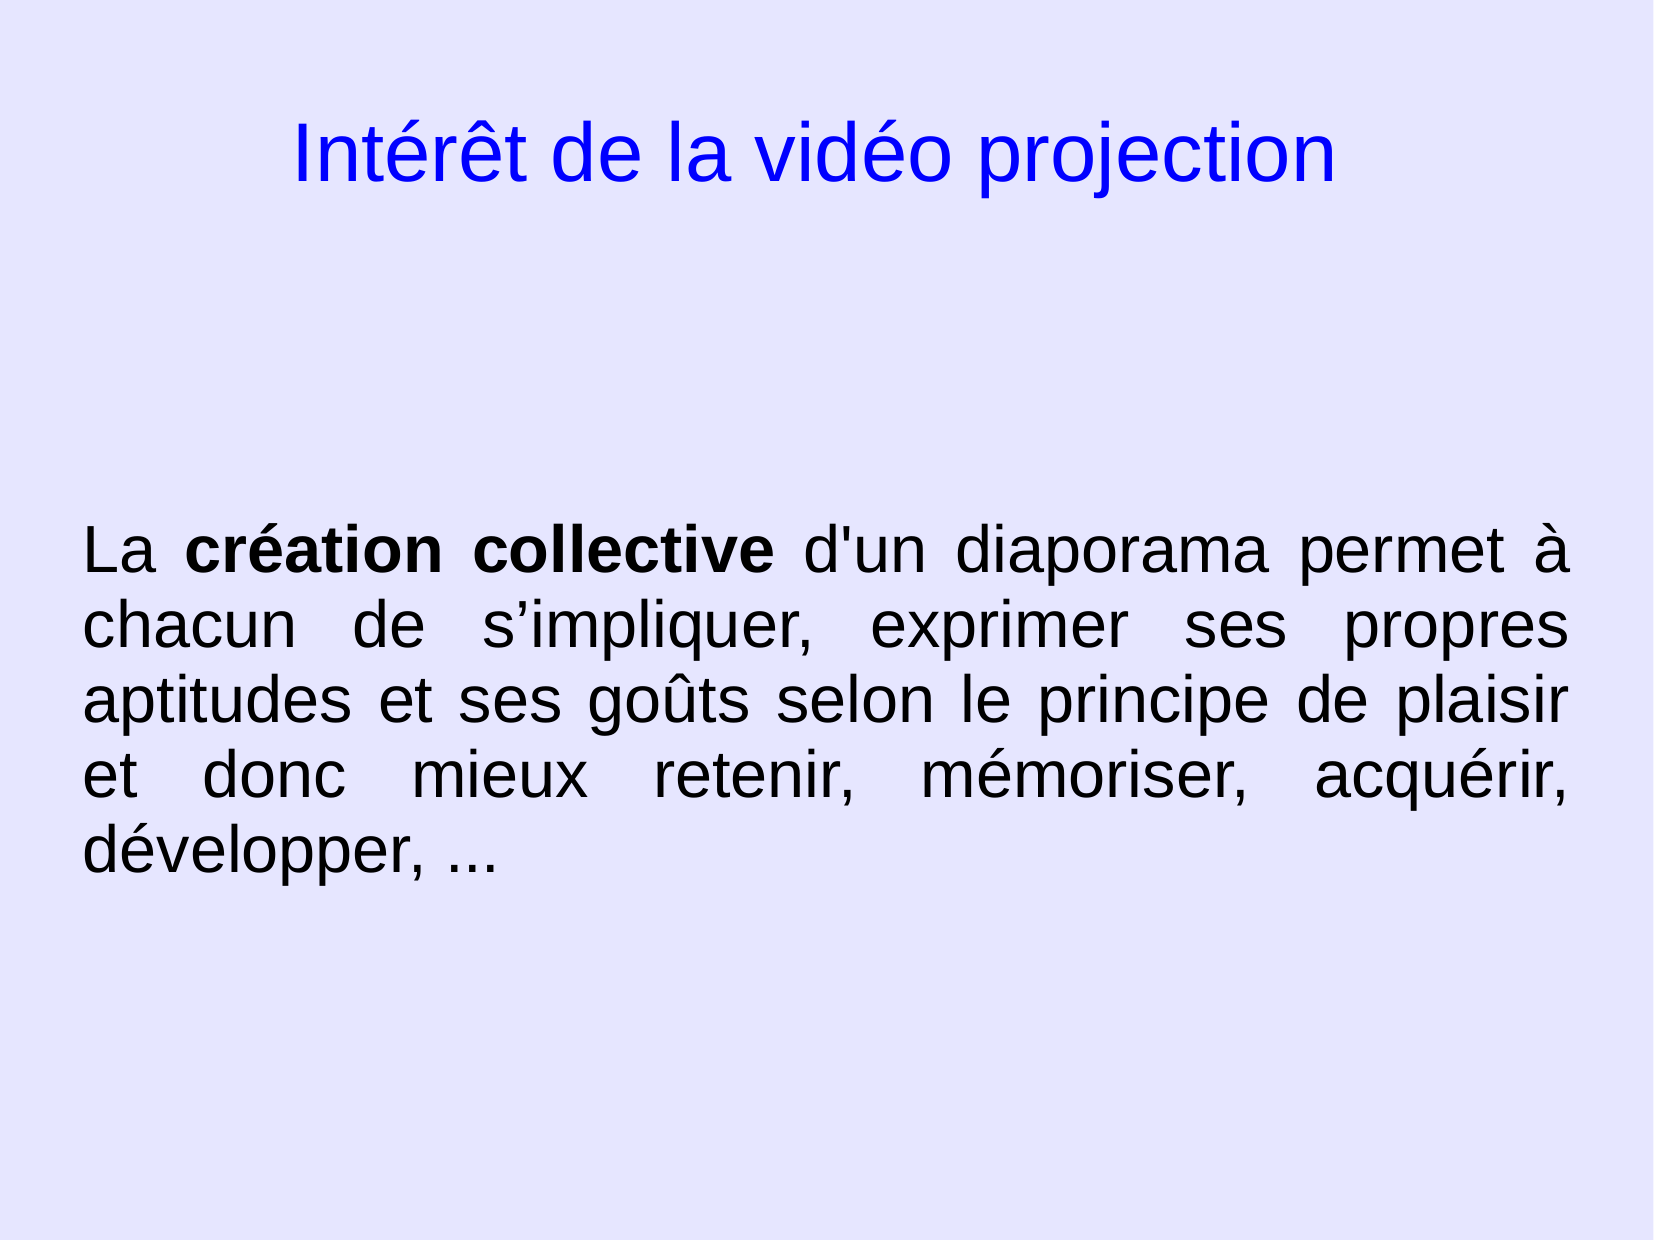

# Intérêt de la vidéo projection
La création collective d'un diaporama permet à chacun de s’impliquer, exprimer ses propres aptitudes et ses goûts selon le principe de plaisir et donc mieux retenir, mémoriser, acquérir, développer, ...